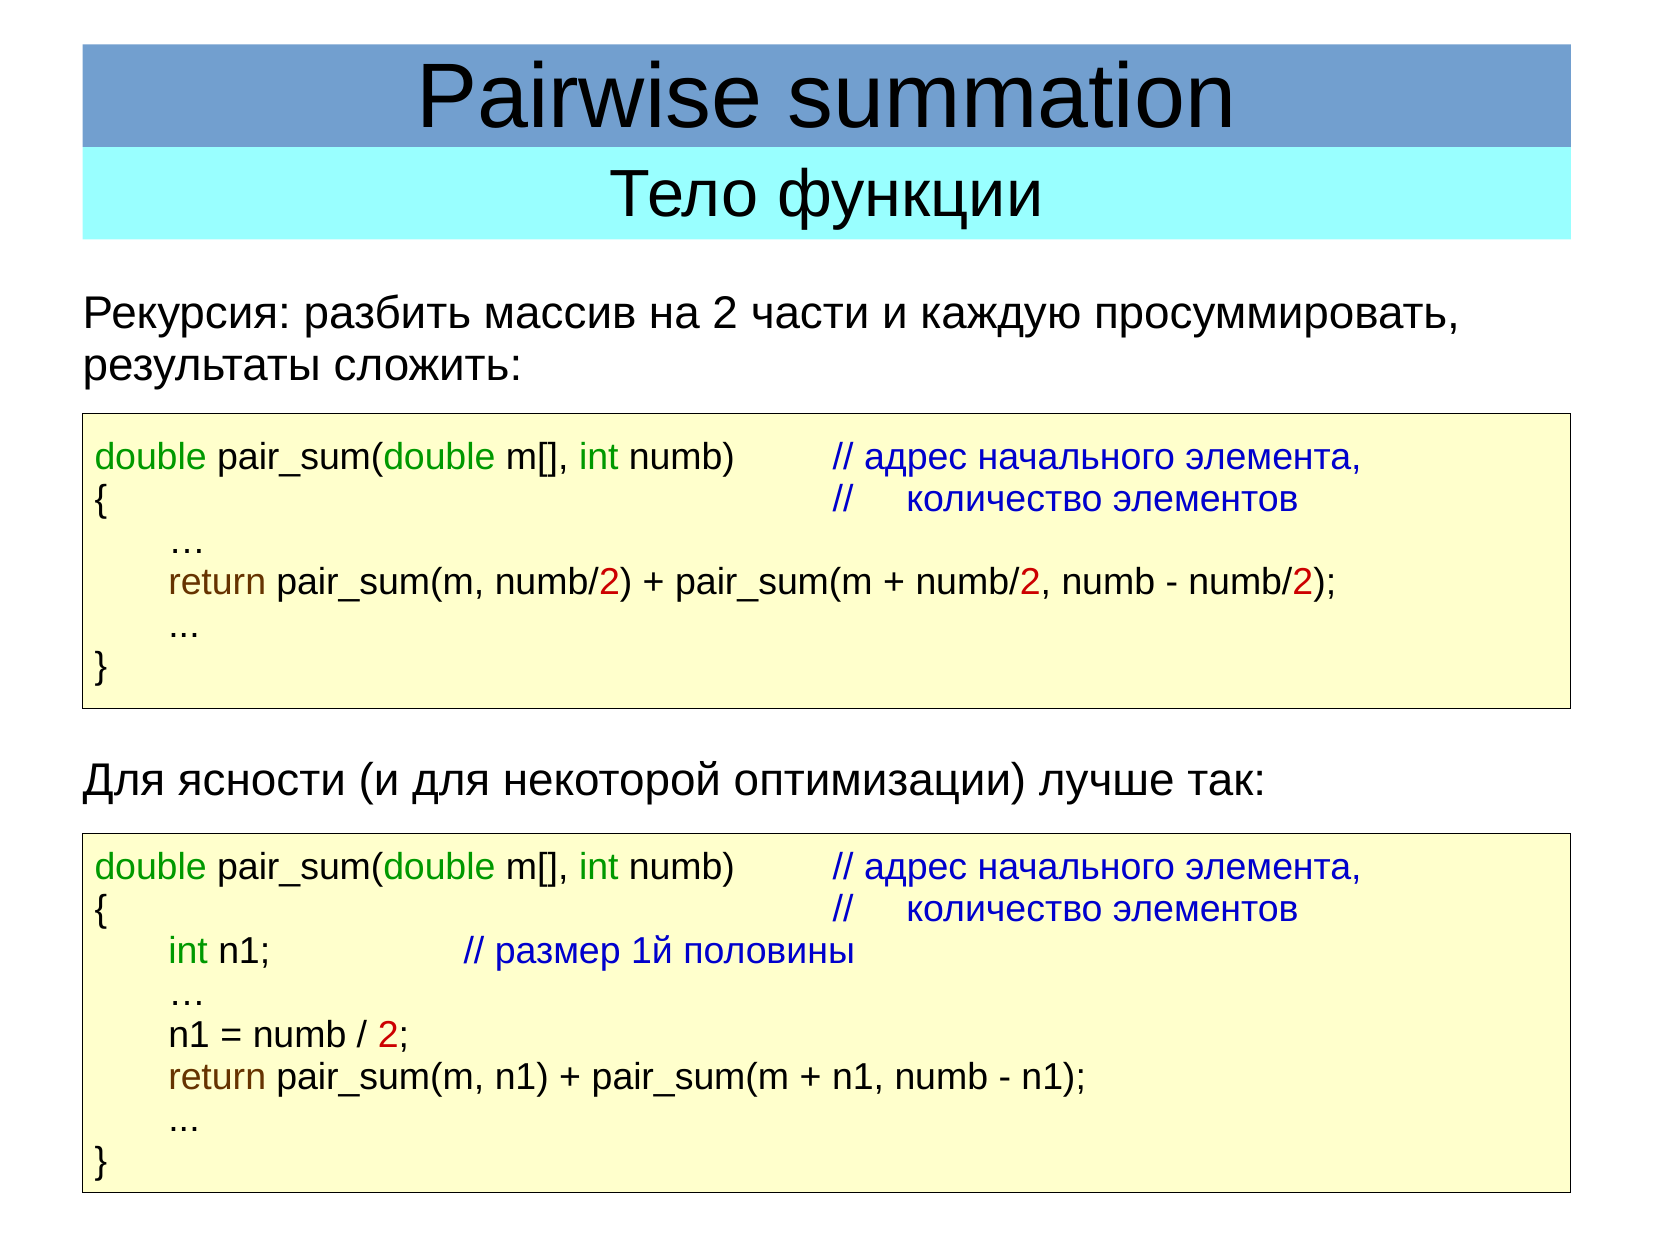

# Pairwise summation
Тело функции
Рекурсия: разбить массив на 2 части и каждую просуммировать,
результаты сложить:
double pair_sum(double m[], int numb)		// адрес начального элемента,
{										//	количество элементов
	…
	return pair_sum(m, numb/2) + pair_sum(m + numb/2, numb - numb/2);
	...
}
Для ясности (и для некоторой оптимизации) лучше так:
double pair_sum(double m[], int numb)		// адрес начального элемента,
{										//	количество элементов
	int n1;			// размер 1й половины
	…
	n1 = numb / 2;
	return pair_sum(m, n1) + pair_sum(m + n1, numb - n1);
	...
}